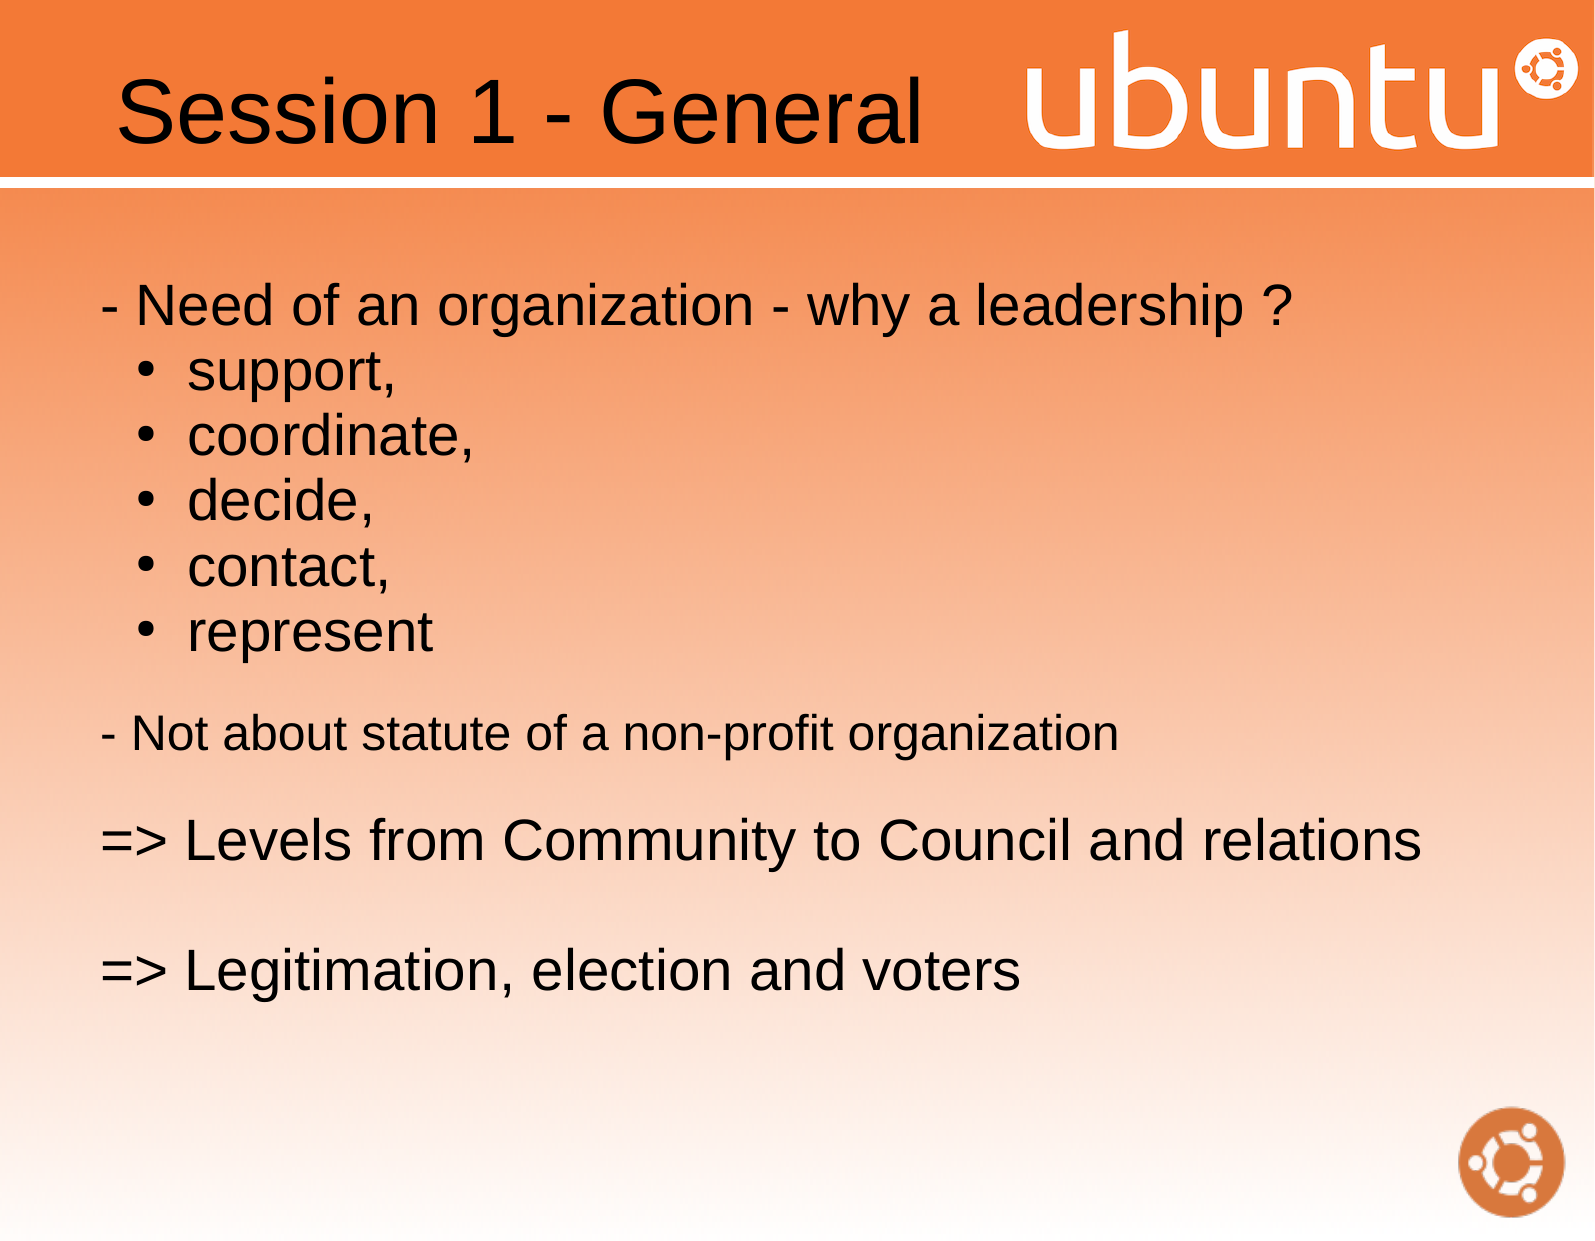

# Session 1 - General
- Need of an organization - why a leadership ?
 support,
 coordinate,
 decide,
 contact,
 represent
- Not about statute of a non-profit organization
=> Levels from Community to Council and relations
=> Legitimation, election and voters